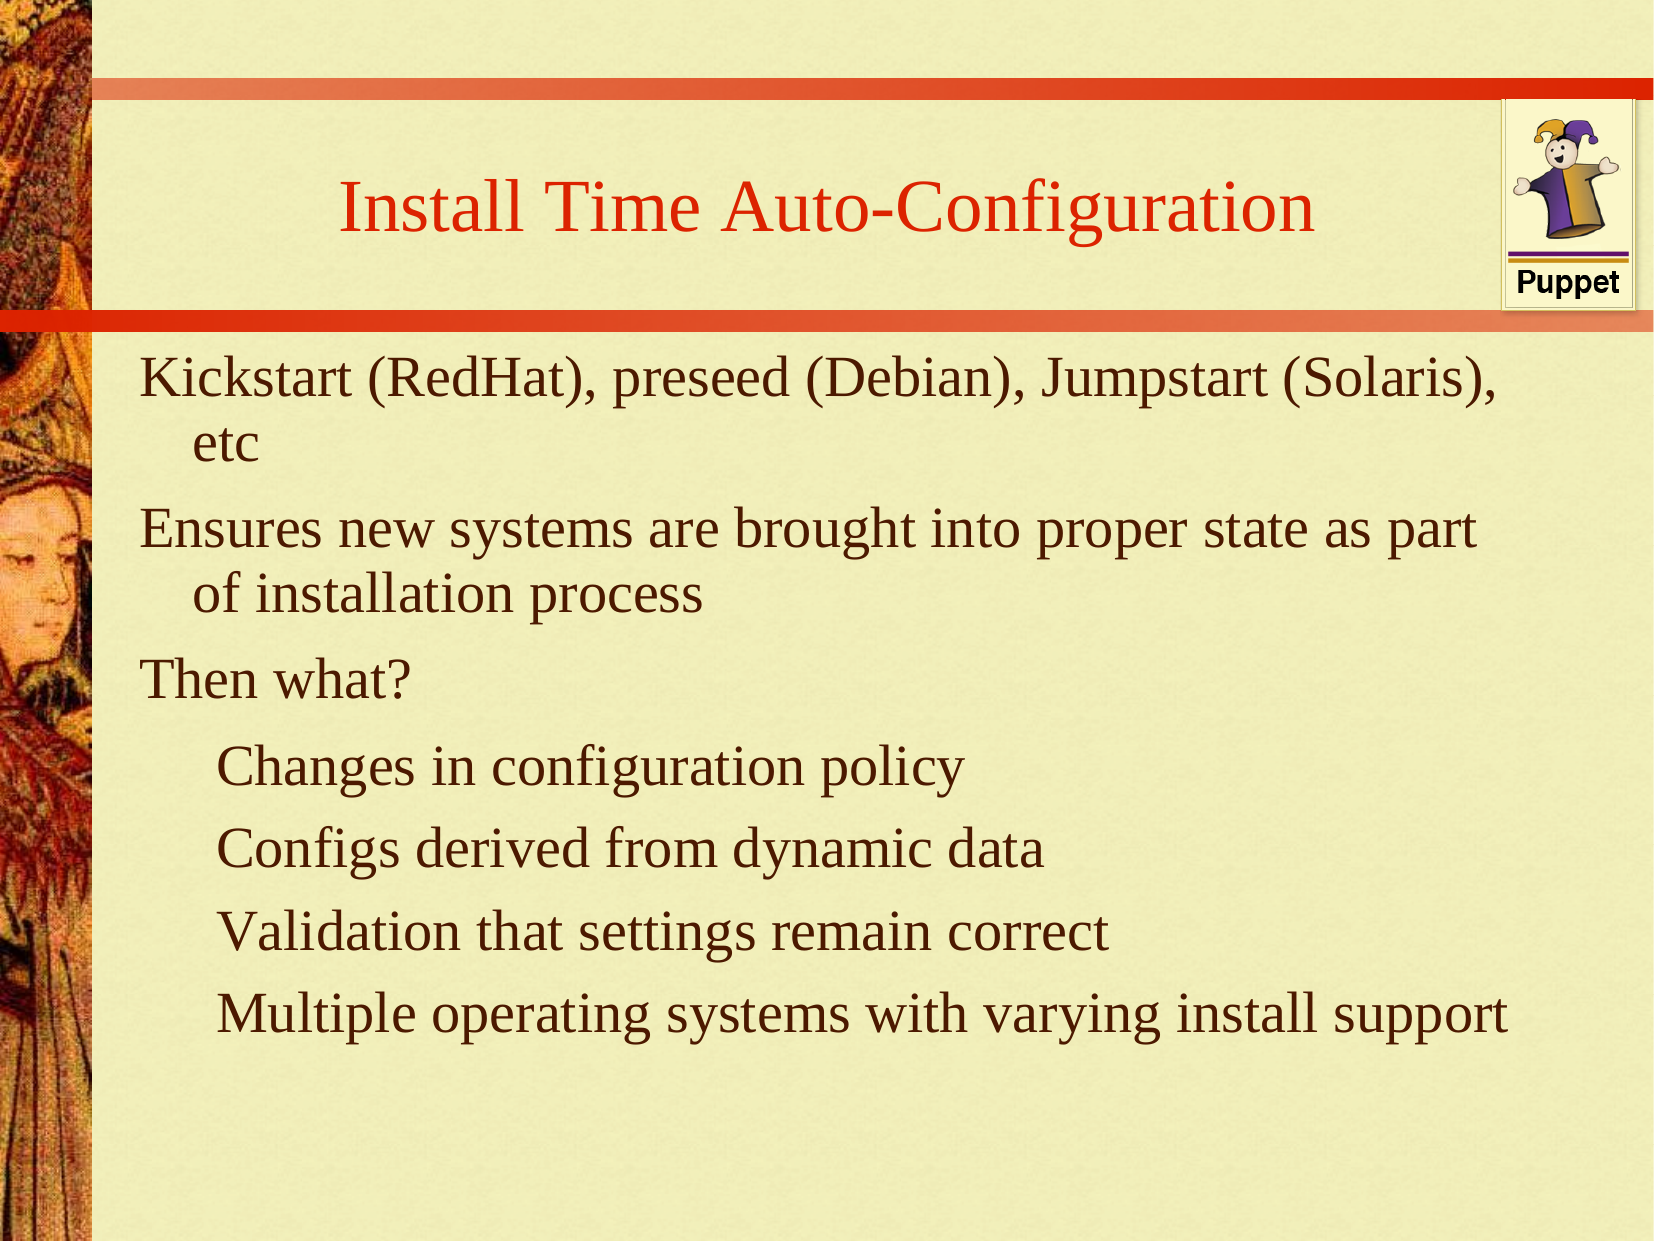

# Install Time Auto-Configuration
Kickstart (RedHat), preseed (Debian), Jumpstart (Solaris), etc
Ensures new systems are brought into proper state as part of installation process
Then what?
Changes in configuration policy
Configs derived from dynamic data
Validation that settings remain correct
Multiple operating systems with varying install support